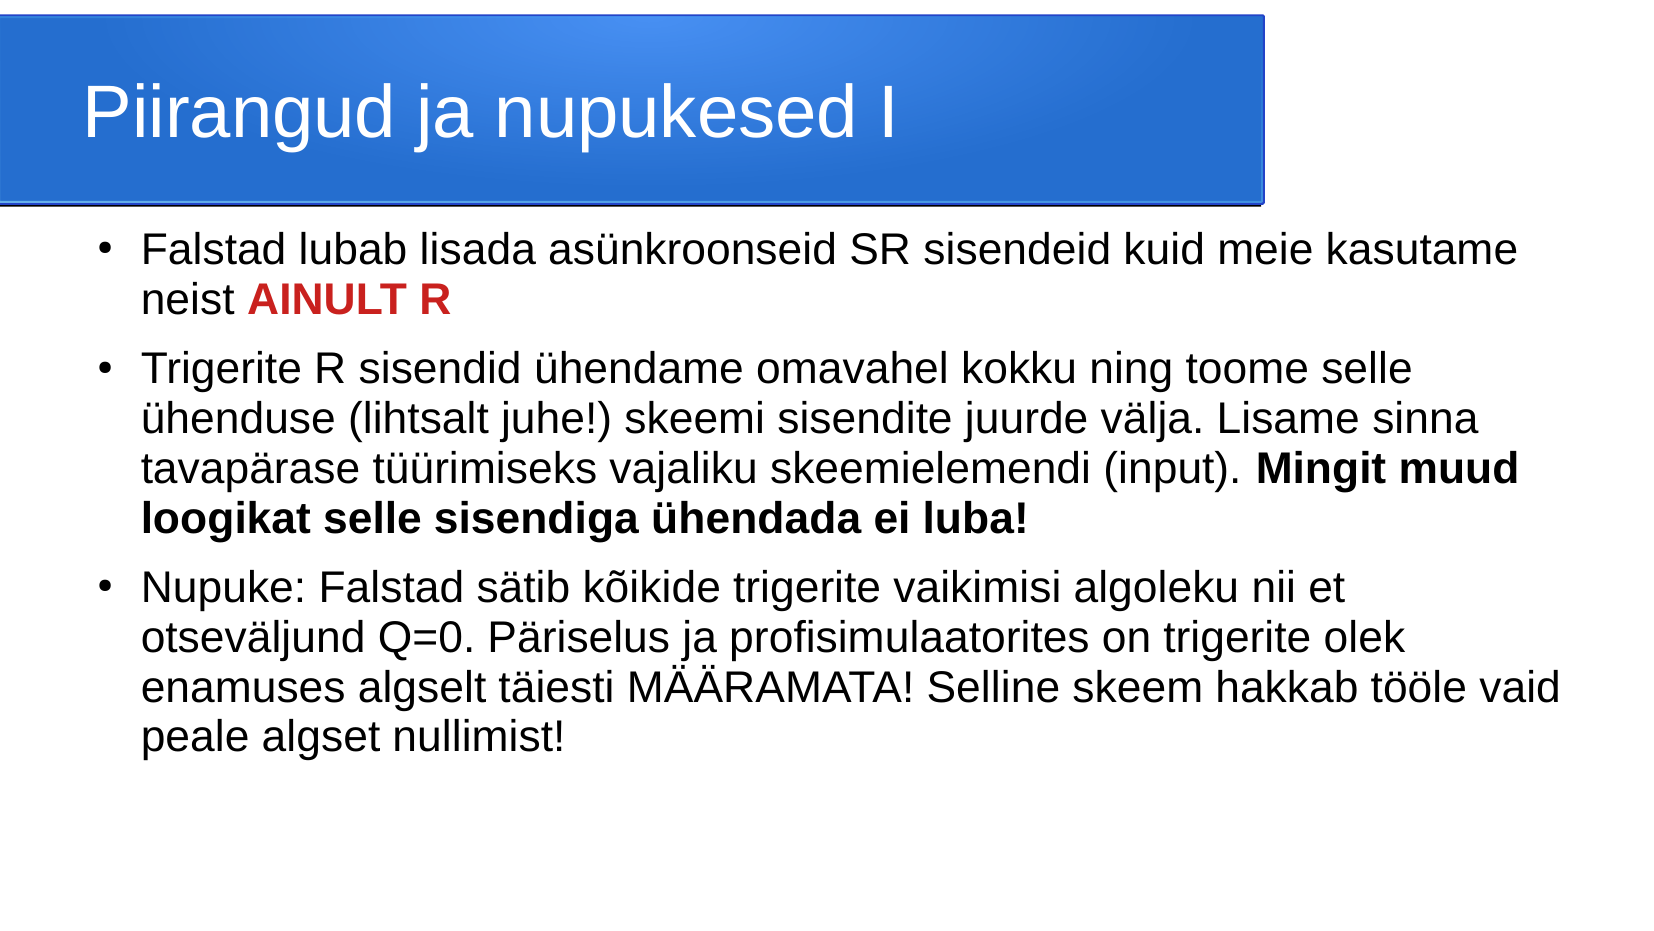

# Piirangud ja nupukesed I
Falstad lubab lisada asünkroonseid SR sisendeid kuid meie kasutame neist AINULT R
Trigerite R sisendid ühendame omavahel kokku ning toome selle ühenduse (lihtsalt juhe!) skeemi sisendite juurde välja. Lisame sinna tavapärase tüürimiseks vajaliku skeemielemendi (input). Mingit muud loogikat selle sisendiga ühendada ei luba!
Nupuke: Falstad sätib kõikide trigerite vaikimisi algoleku nii et otseväljund Q=0. Päriselus ja profisimulaatorites on trigerite olek enamuses algselt täiesti MÄÄRAMATA! Selline skeem hakkab tööle vaid peale algset nullimist!